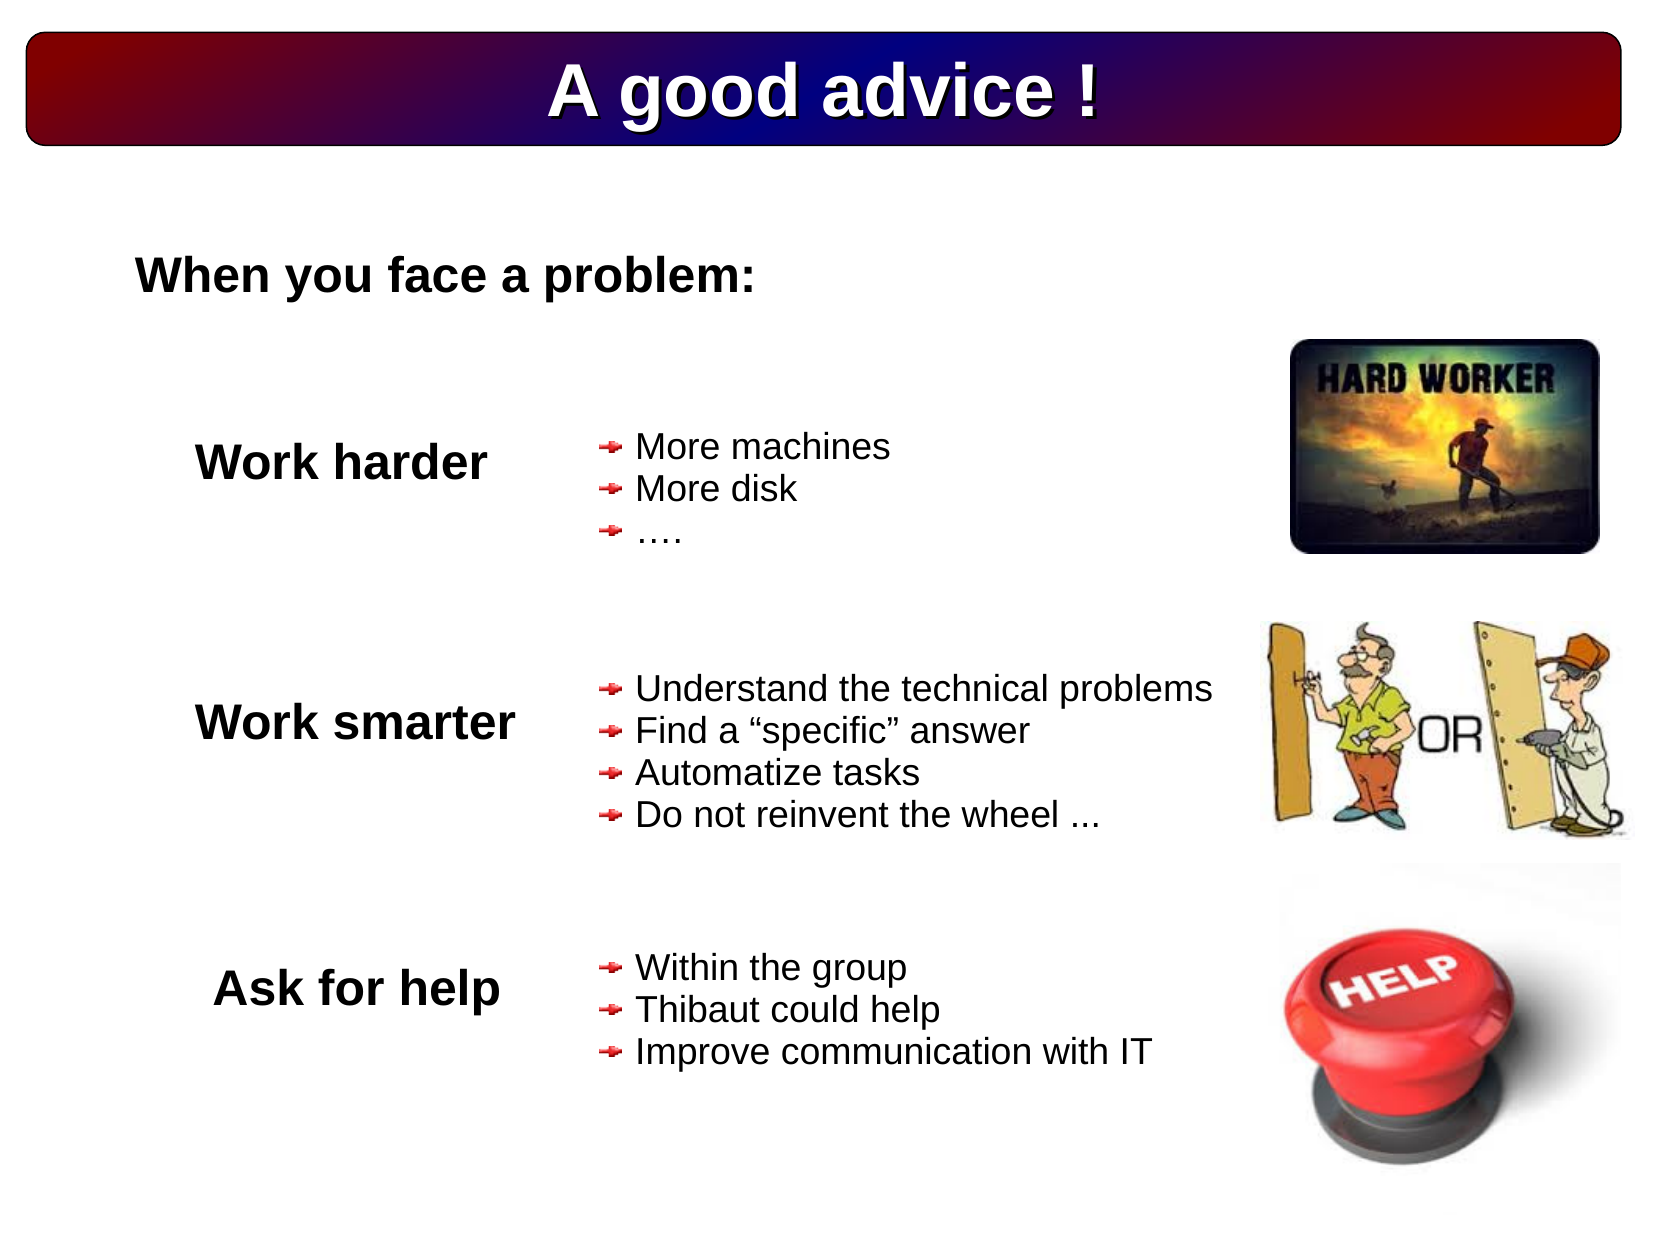

A good advice !
When you face a problem:
More machines
More disk
….
Work harder
Understand the technical problems
Find a “specific” answer
Automatize tasks
Do not reinvent the wheel ...
Work smarter
Within the group
Thibaut could help
Improve communication with IT
Ask for help